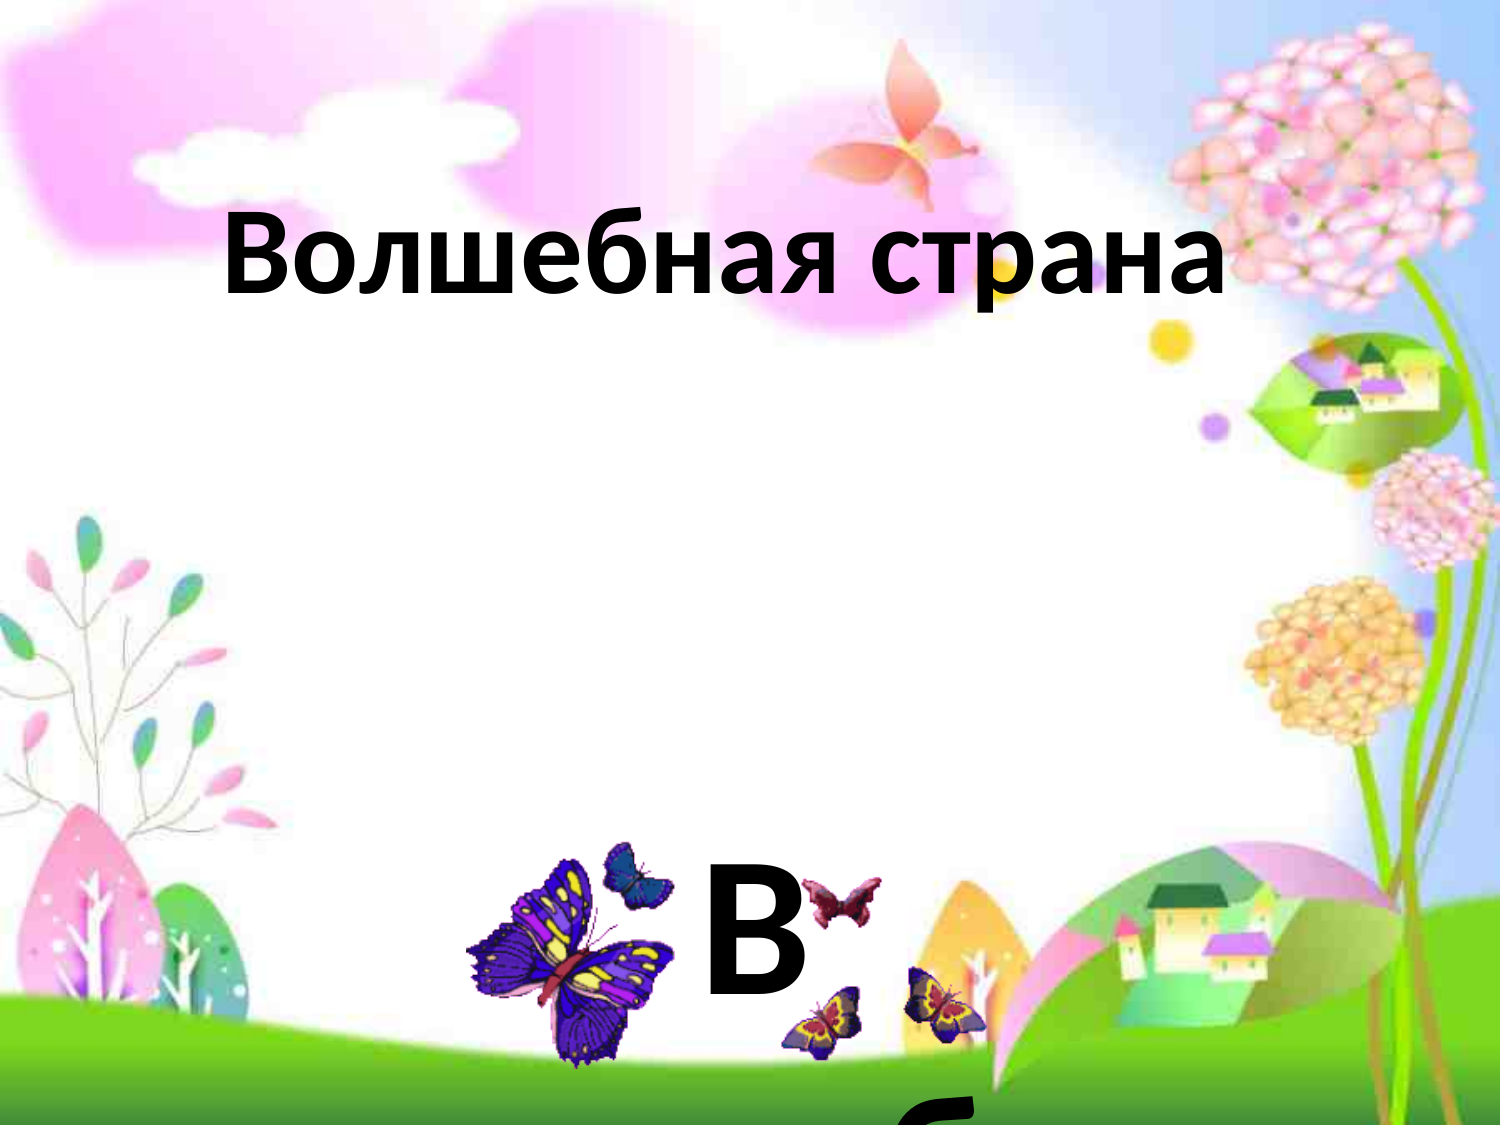

# Волшебная страна
В волшебную страну попасть легко,
Не надо ехать далеко.
Зажмурь глаза и сделай шаг,
Теперь в ладоши хлопнем так:
Один хлопок, еще хлопок.
Мы здесь! Открой глаза, дружок!